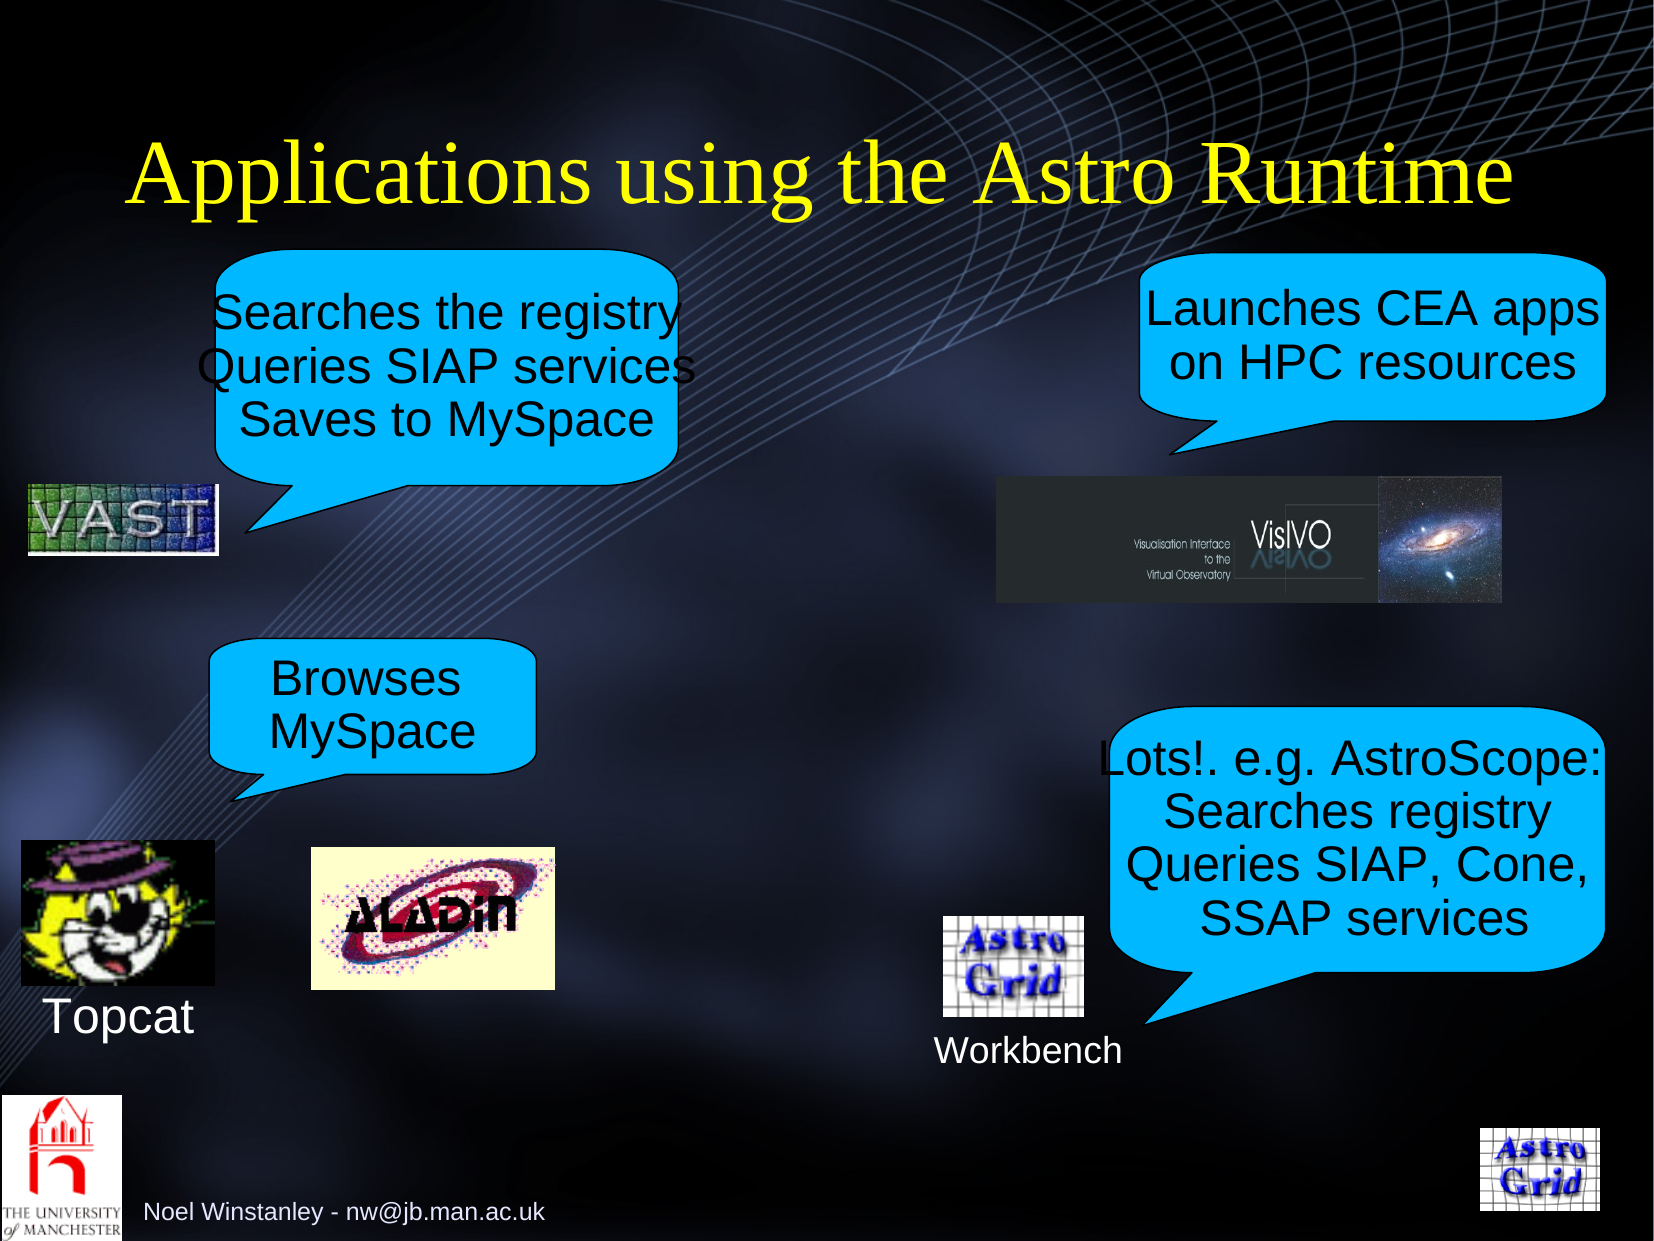

# Applications using the Astro Runtime
Searches the registry
Queries SIAP services
Saves to MySpace
Launches CEA apps
on HPC resources
Browses
MySpace
Lots!. e.g. AstroScope:
Searches registry
Queries SIAP, Cone,
 SSAP services
Topcat
Workbench